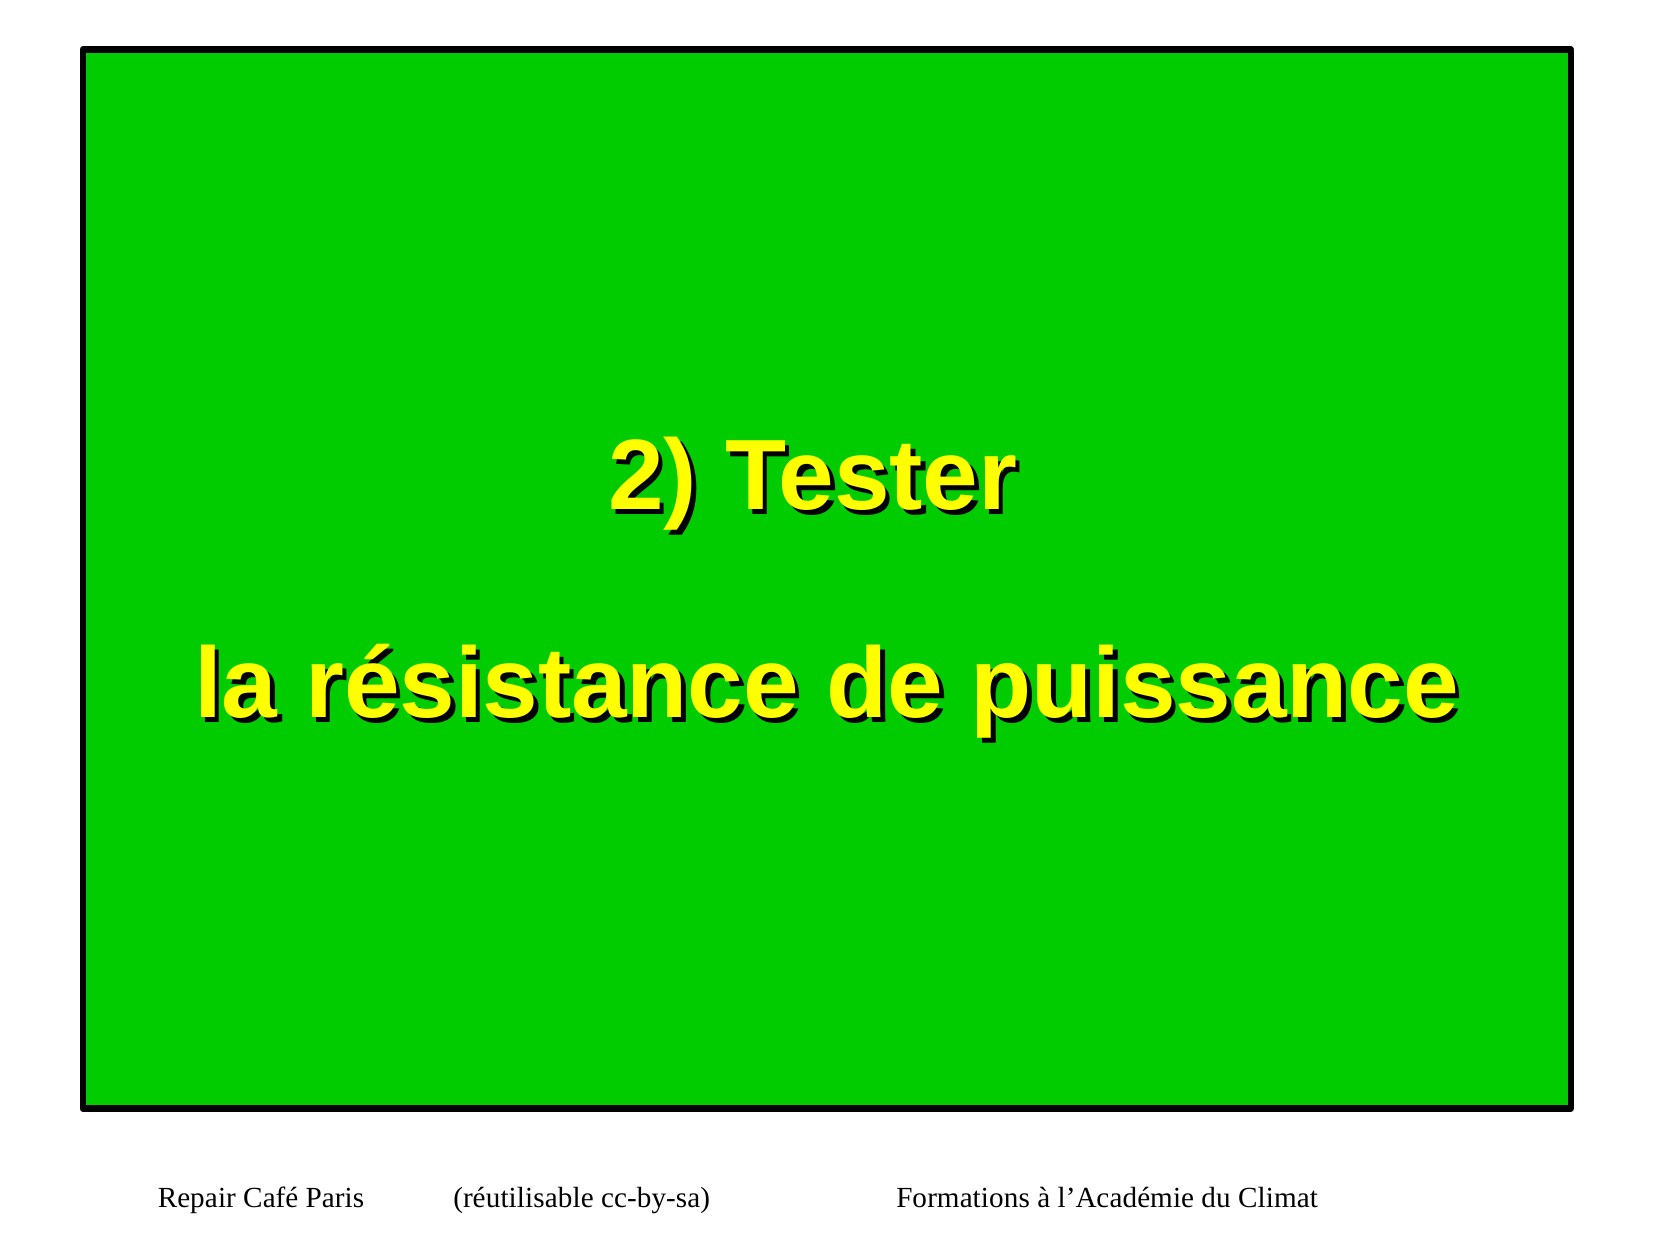

# 2) Tester
la résistance de puissance